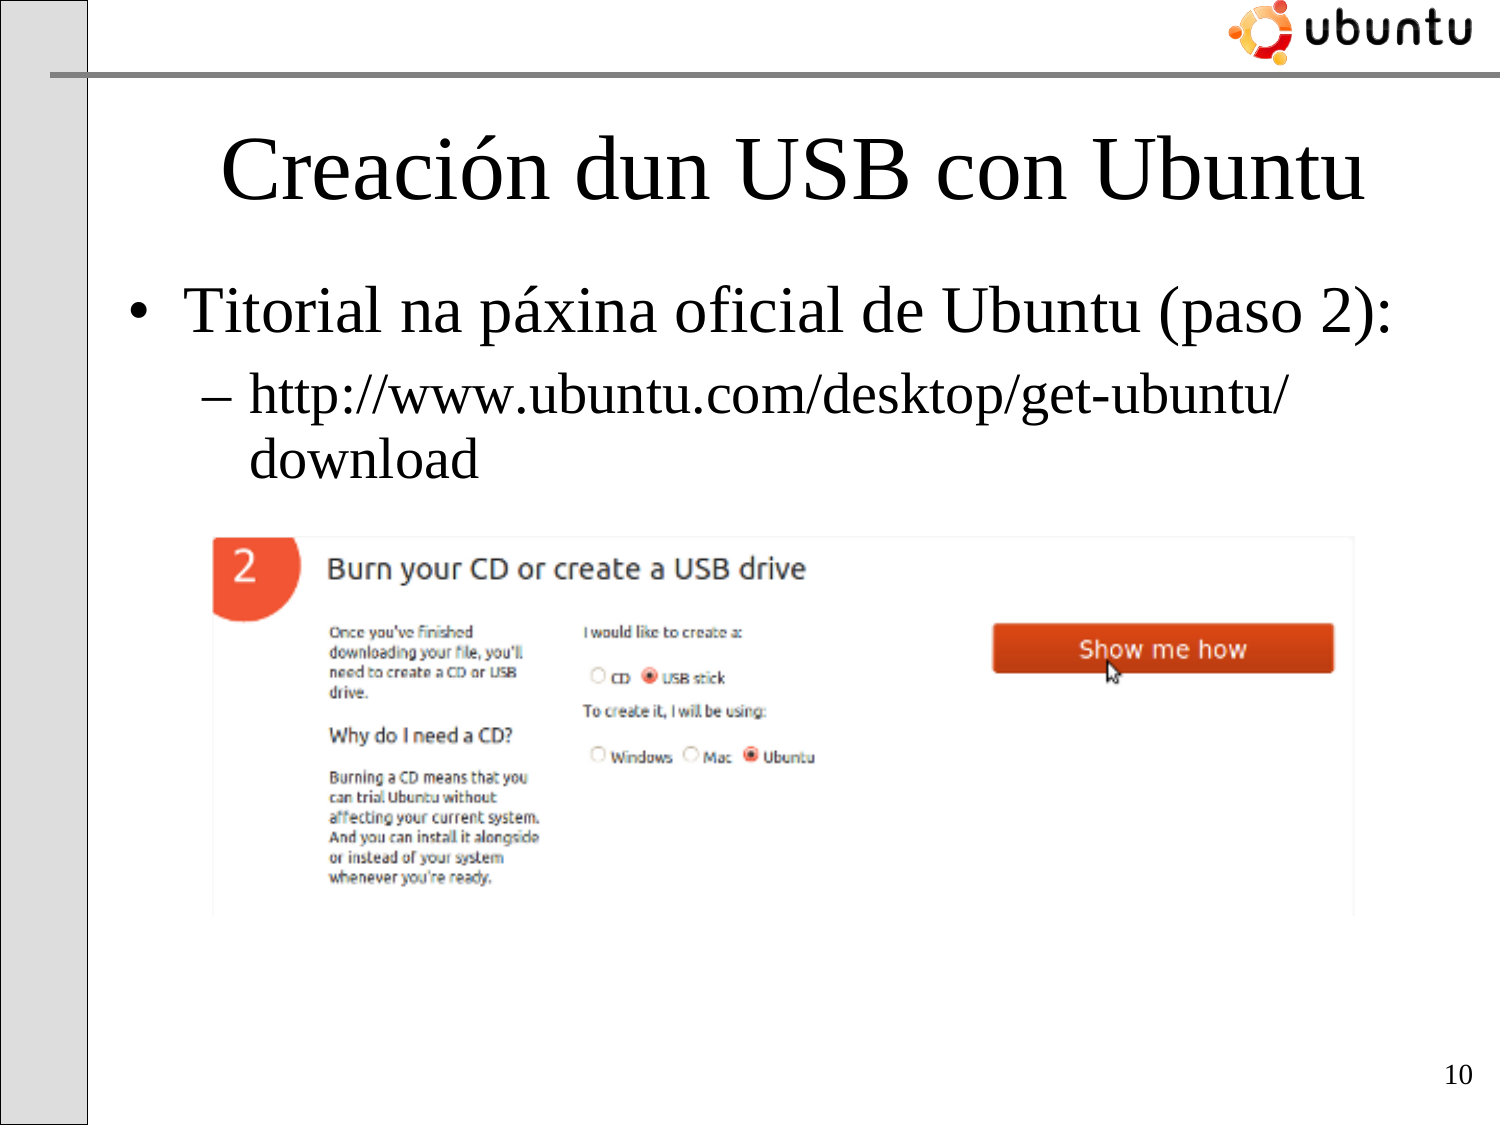

# Creación dun USB con Ubuntu
Titorial na páxina oficial de Ubuntu (paso 2):
http://www.ubuntu.com/desktop/get-ubuntu/download
10